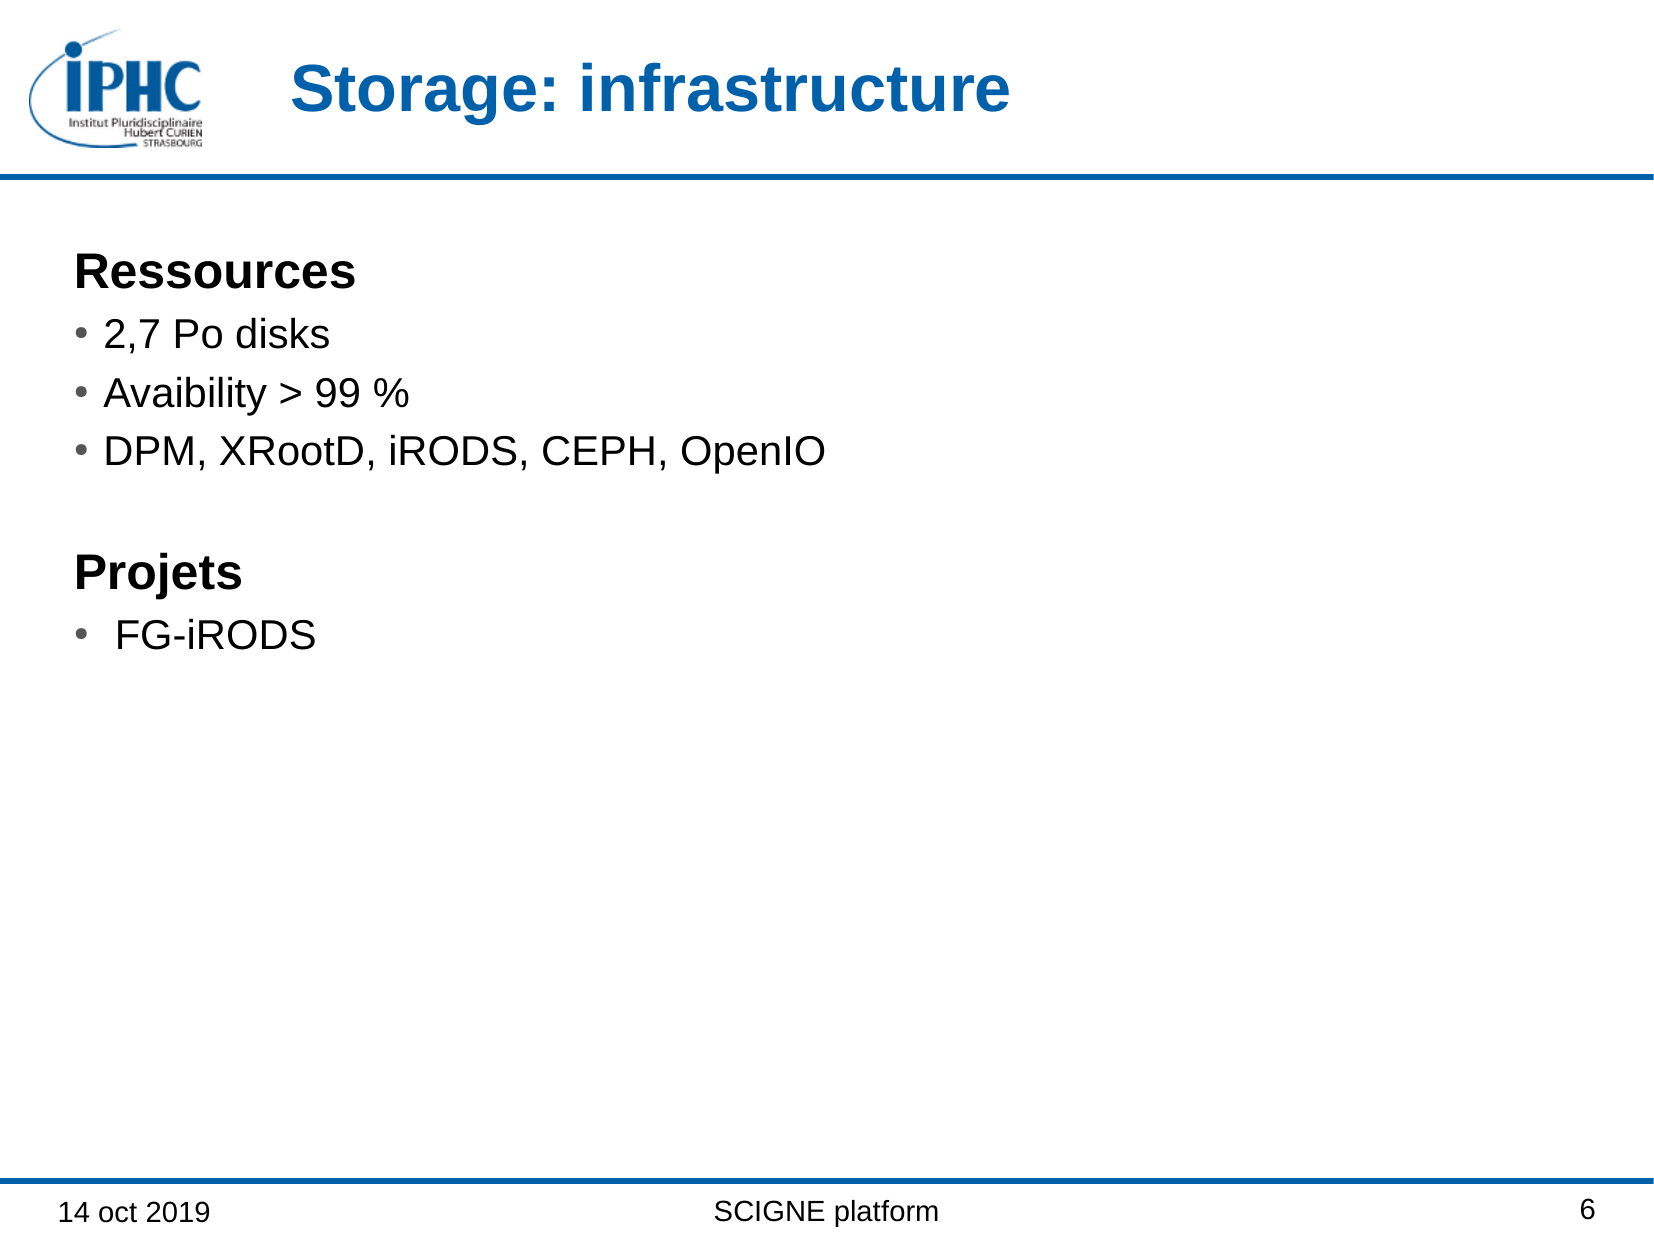

Storage: infrastructure
Ressources
2,7 Po disks
Avaibility > 99 %
DPM, XRootD, iRODS, CEPH, OpenIO
Projets
 FG-iRODS
6
SCIGNE platform
14 oct 2019